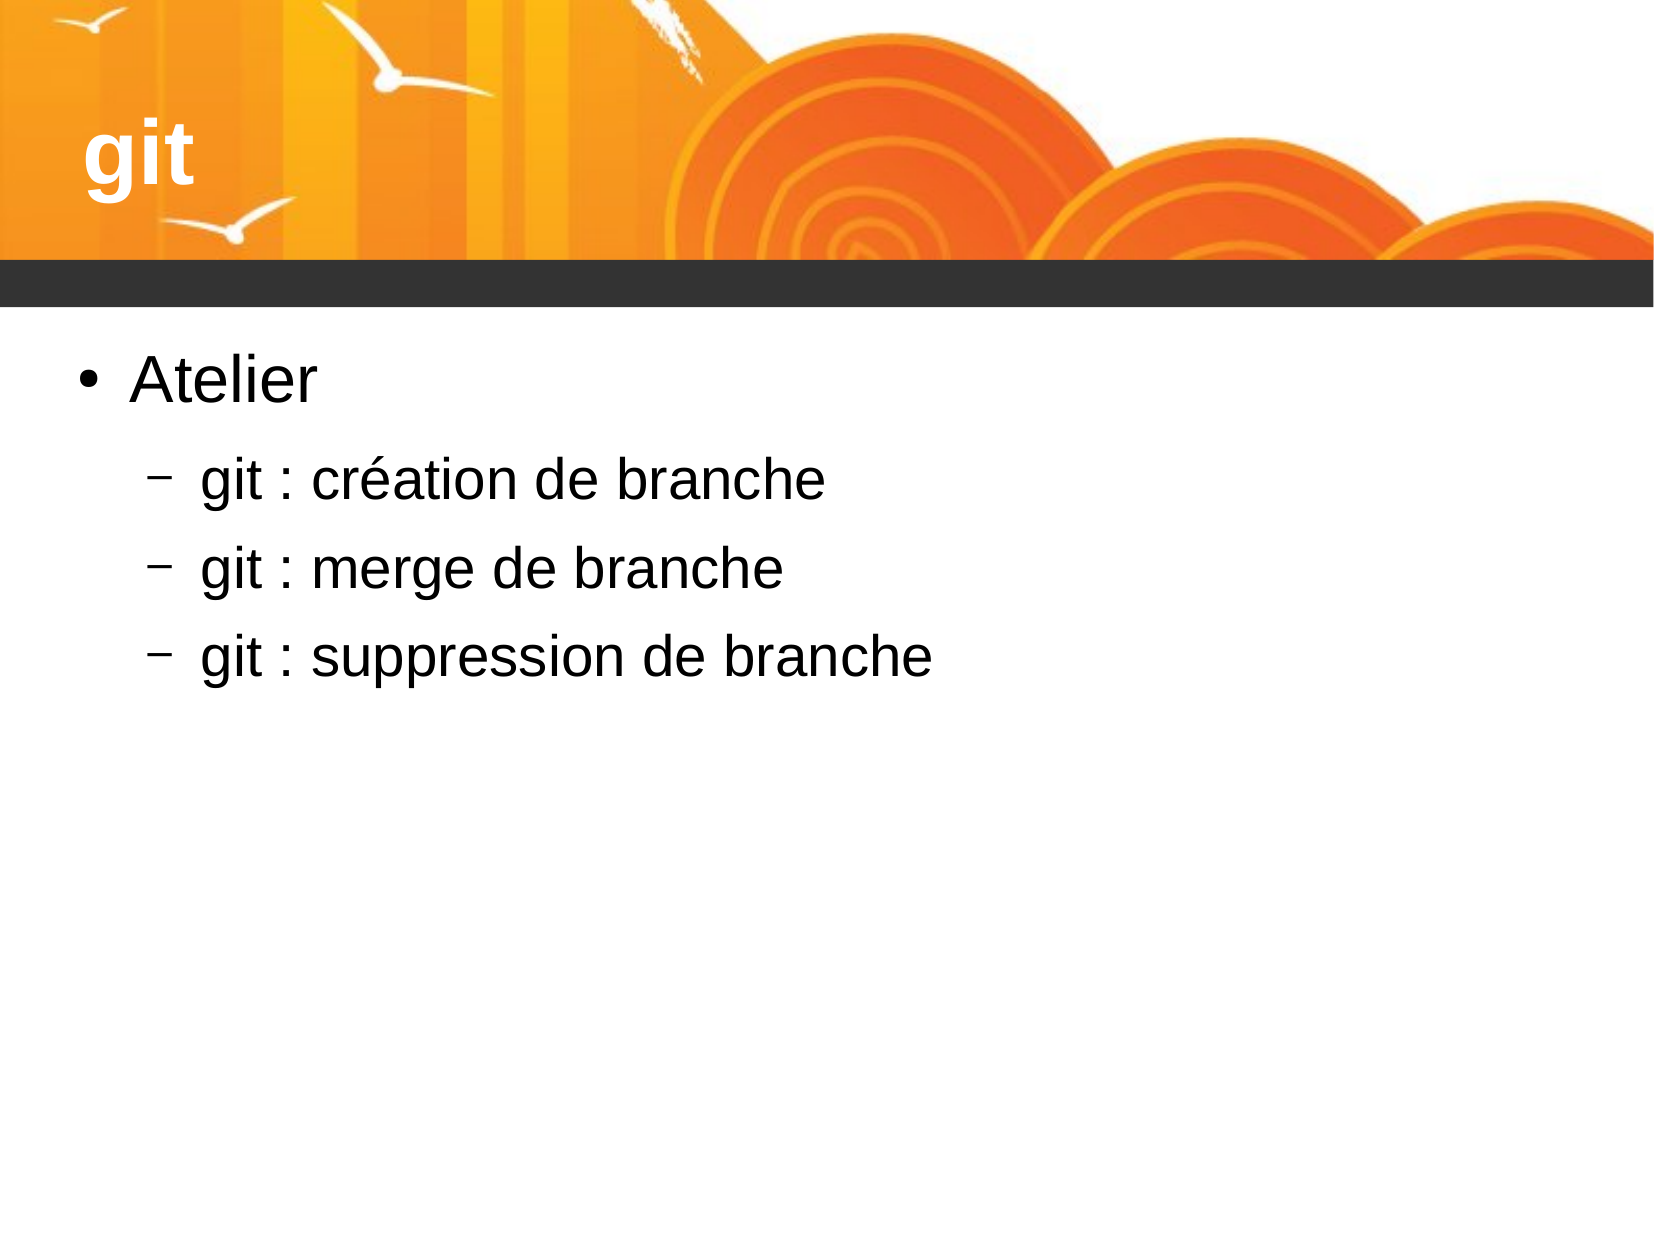

# git
Atelier
git : création de branche
git : merge de branche
git : suppression de branche